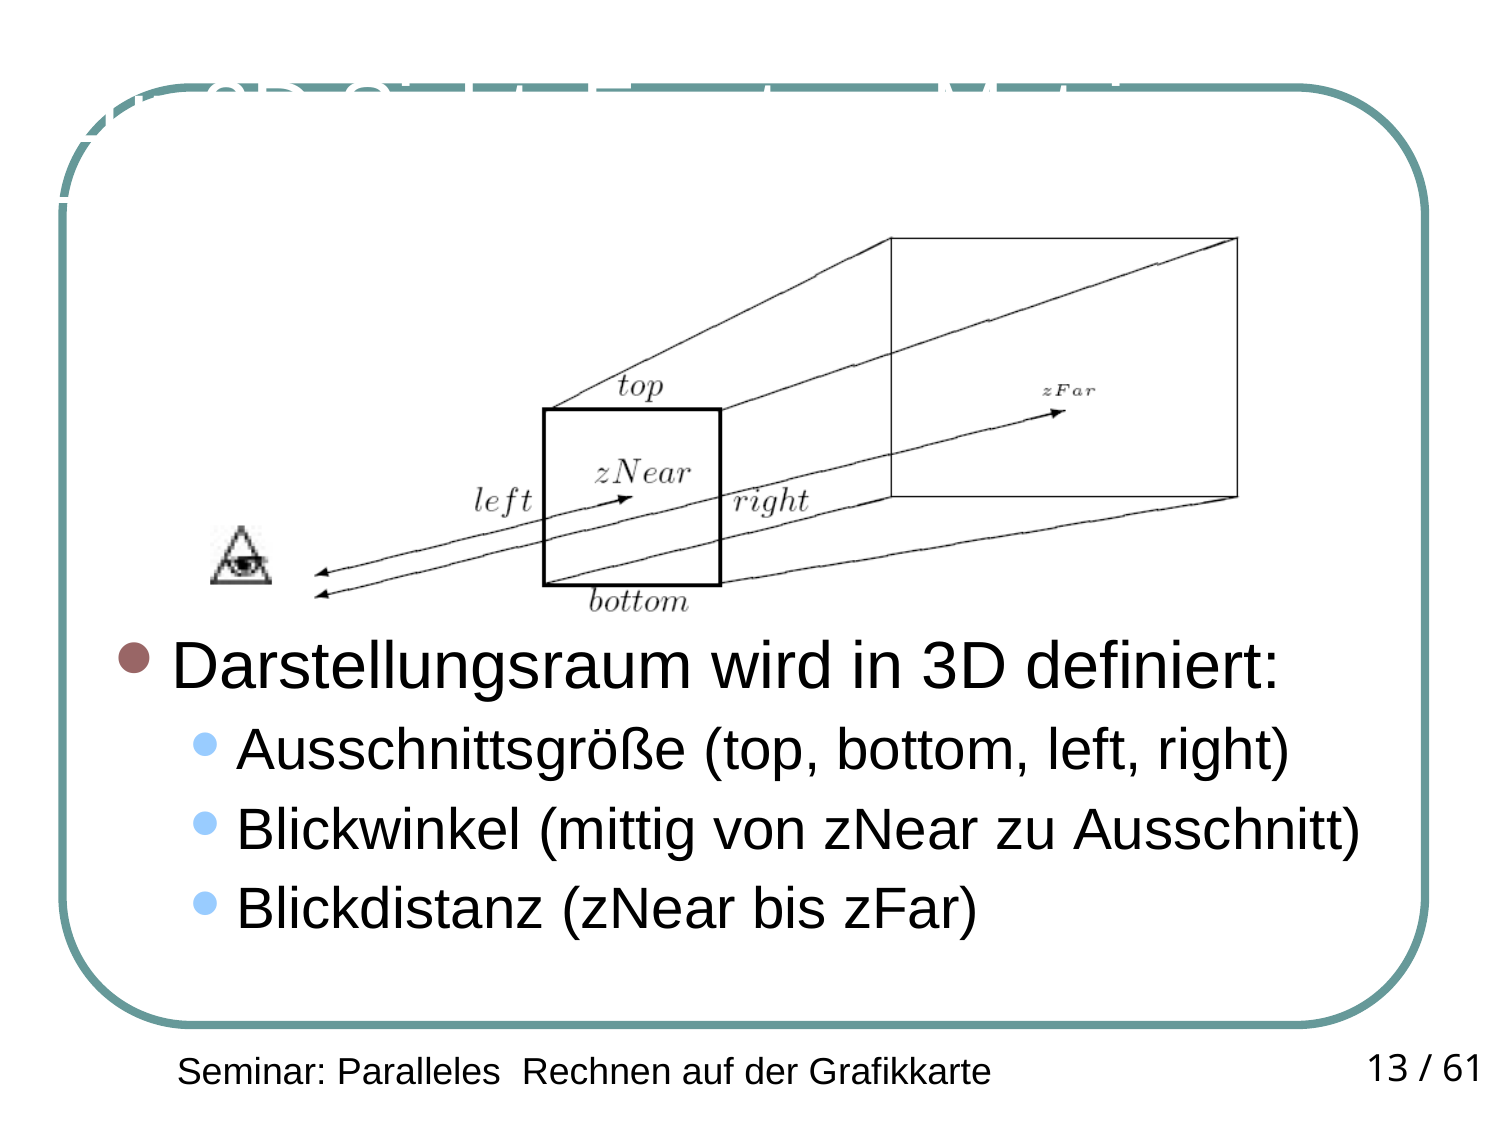

# Zur 3D Sicht: Frustum-Matrix
Darstellungsraum wird in 3D definiert:
Ausschnittsgröße (top, bottom, left, right)
Blickwinkel (mittig von zNear zu Ausschnitt)
Blickdistanz (zNear bis zFar)
Seminar: Paralleles Rechnen auf der Grafikkarte
13